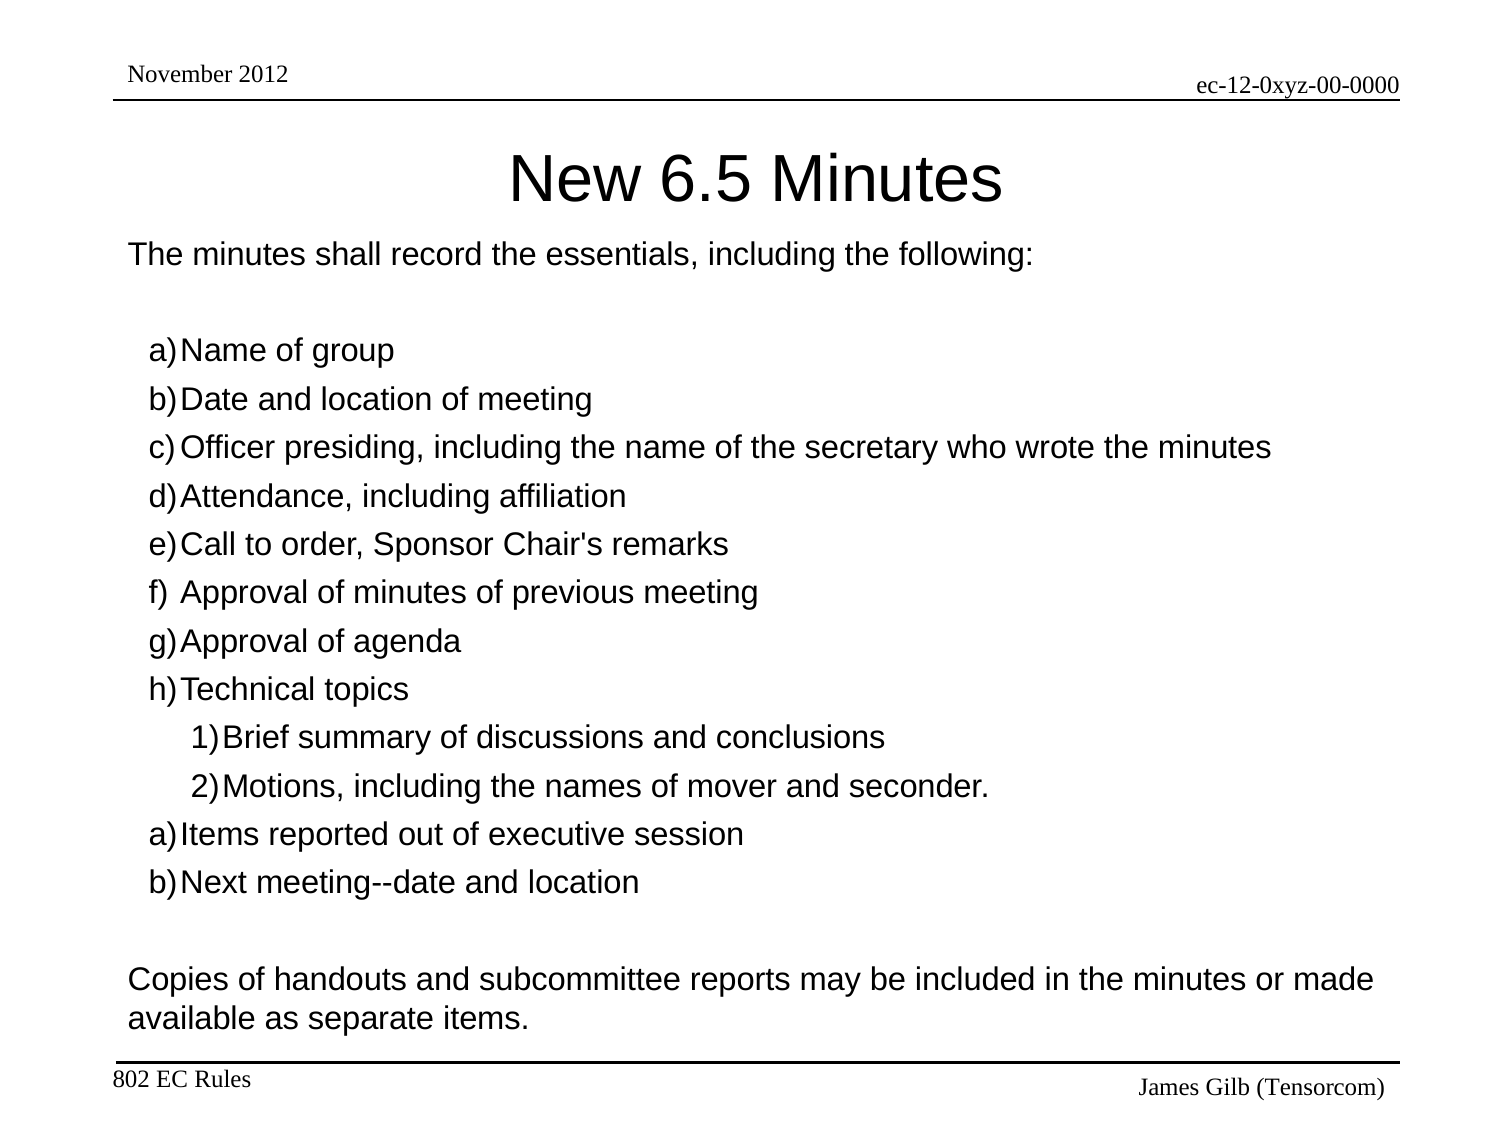

# New 6.5 Minutes
The minutes shall record the essentials, including the following:
Name of group
Date and location of meeting
Officer presiding, including the name of the secretary who wrote the minutes
Attendance, including affiliation
Call to order, Sponsor Chair's remarks
Approval of minutes of previous meeting
Approval of agenda
Technical topics
Brief summary of discussions and conclusions
Motions, including the names of mover and seconder.
Items reported out of executive session
Next meeting--date and location
Copies of handouts and subcommittee reports may be included in the minutes or made available as separate items.